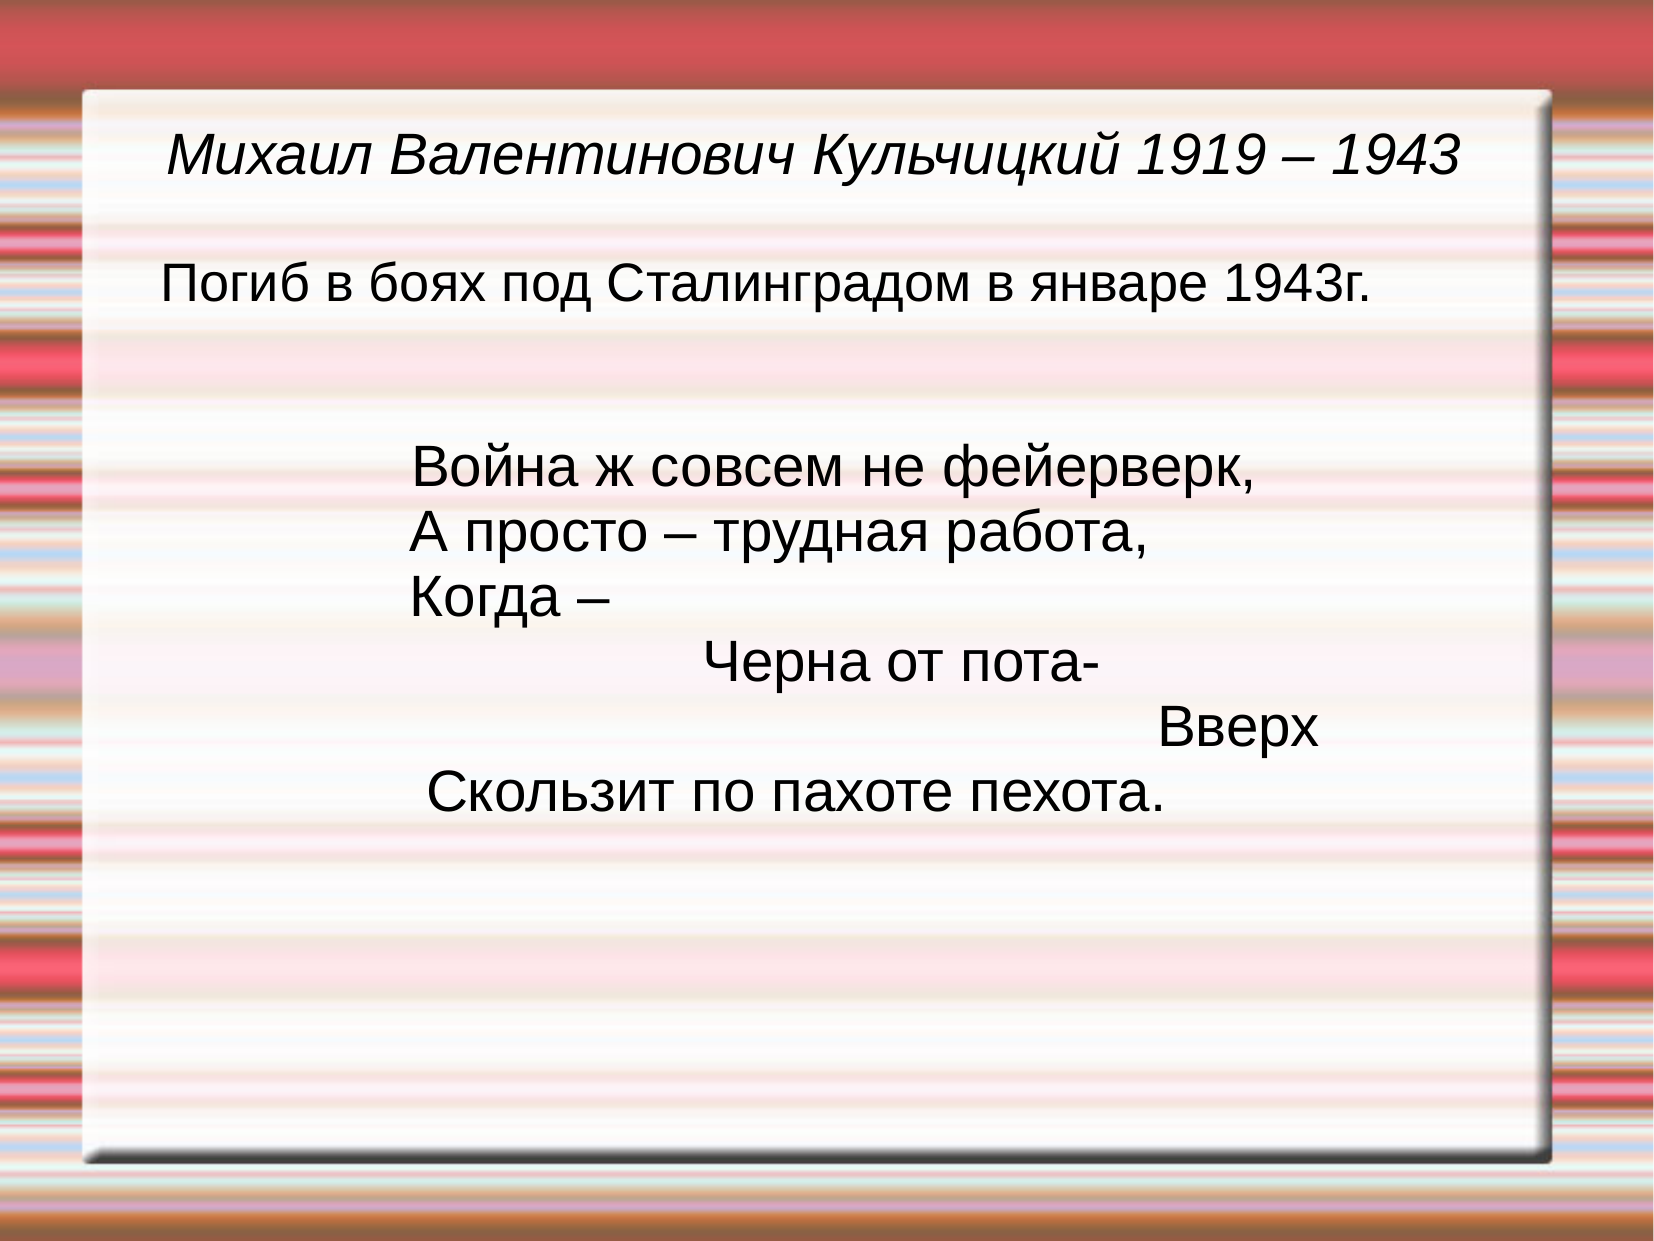

#
 Михаил Валентинович Кульчицкий 1919 – 1943
 Погиб в боях под Сталинградом в январе 1943г.
 Война ж совсем не фейерверк,
 А просто – трудная работа,
 Когда –
 Черна от пота-
 Вверх
 Скользит по пахоте пехота.